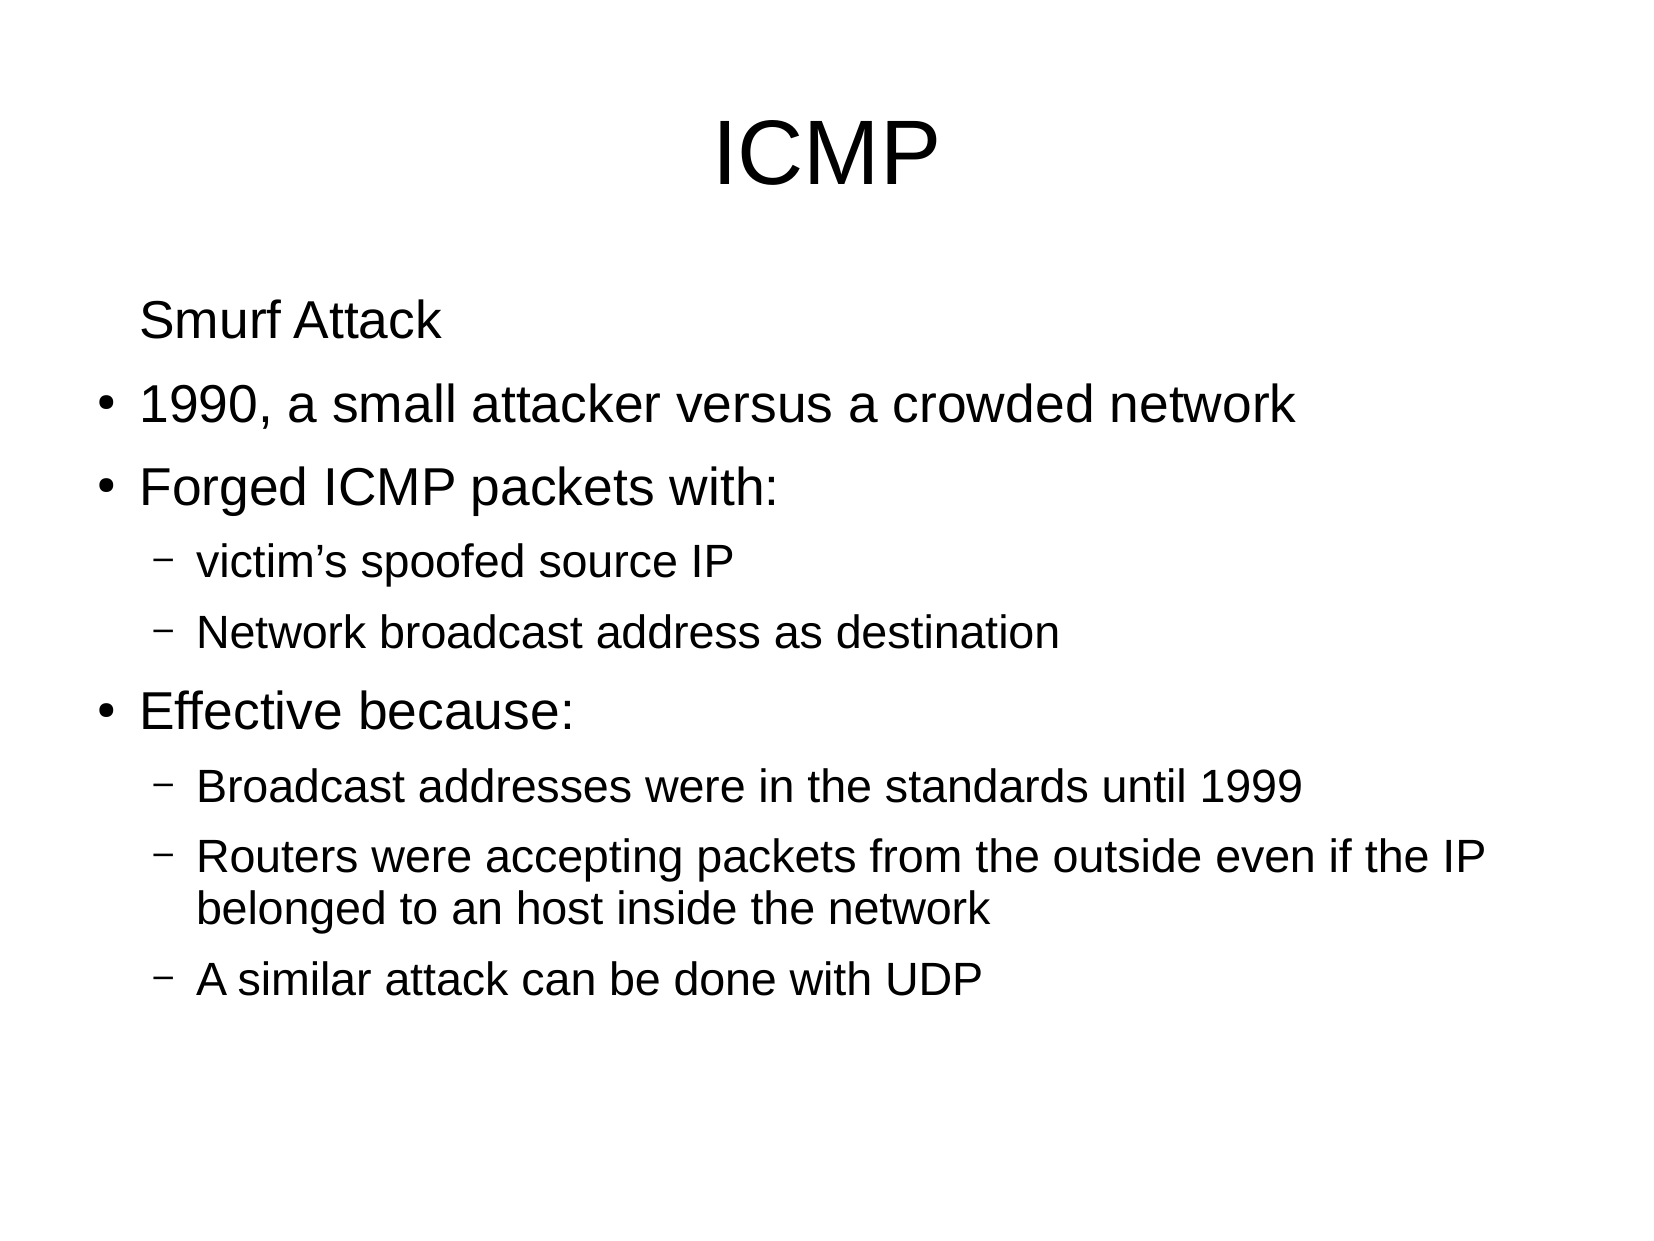

# ICMP
Smurf Attack
1990, a small attacker versus a crowded network
Forged ICMP packets with:
victim’s spoofed source IP
Network broadcast address as destination
Effective because:
Broadcast addresses were in the standards until 1999
Routers were accepting packets from the outside even if the IP belonged to an host inside the network
A similar attack can be done with UDP